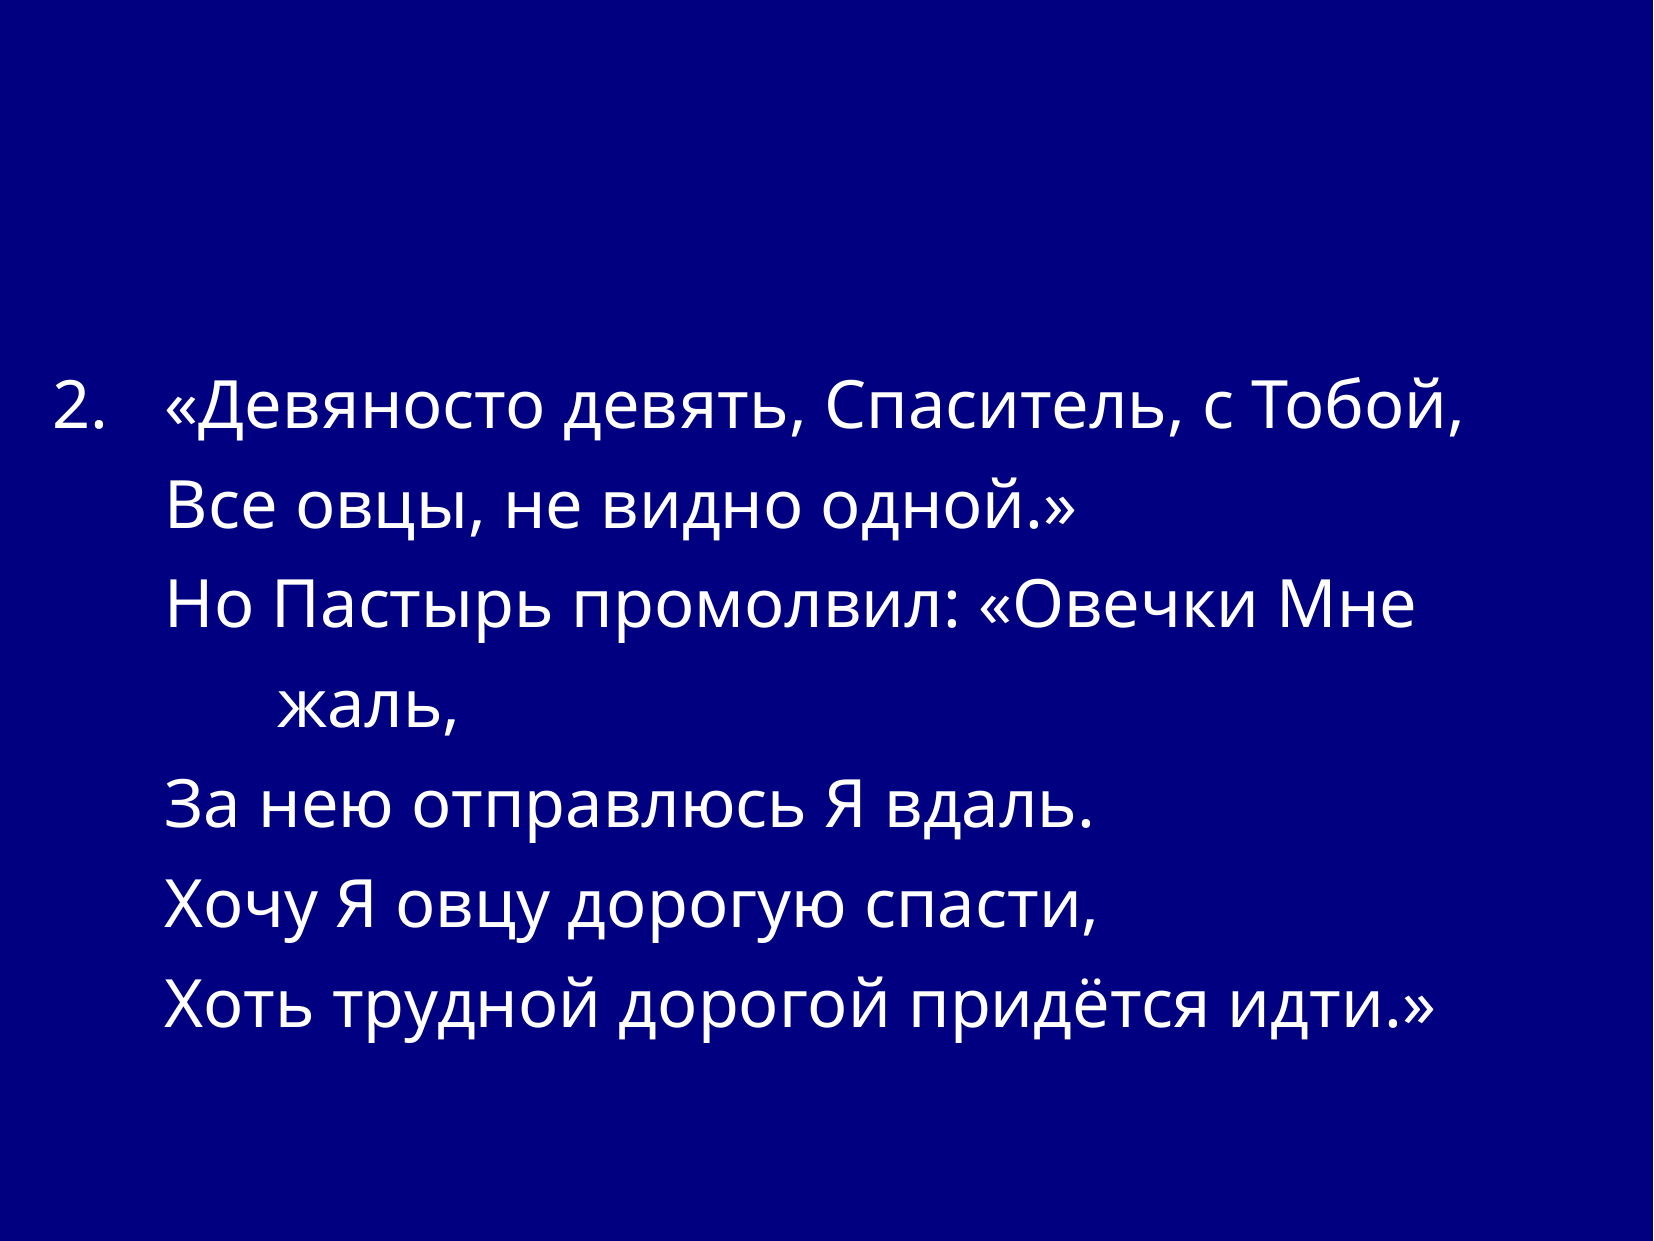

2.	«Девяносто девять, Спаситель, с Тобой,
	Все овцы, не видно одной.»
	Но Пастырь промолвил: «Овечки Мне
		жаль,
	За нею отправлюсь Я вдаль.
	Хочу Я овцу дорогую спасти,
	Хоть трудной дорогой придётся идти.»